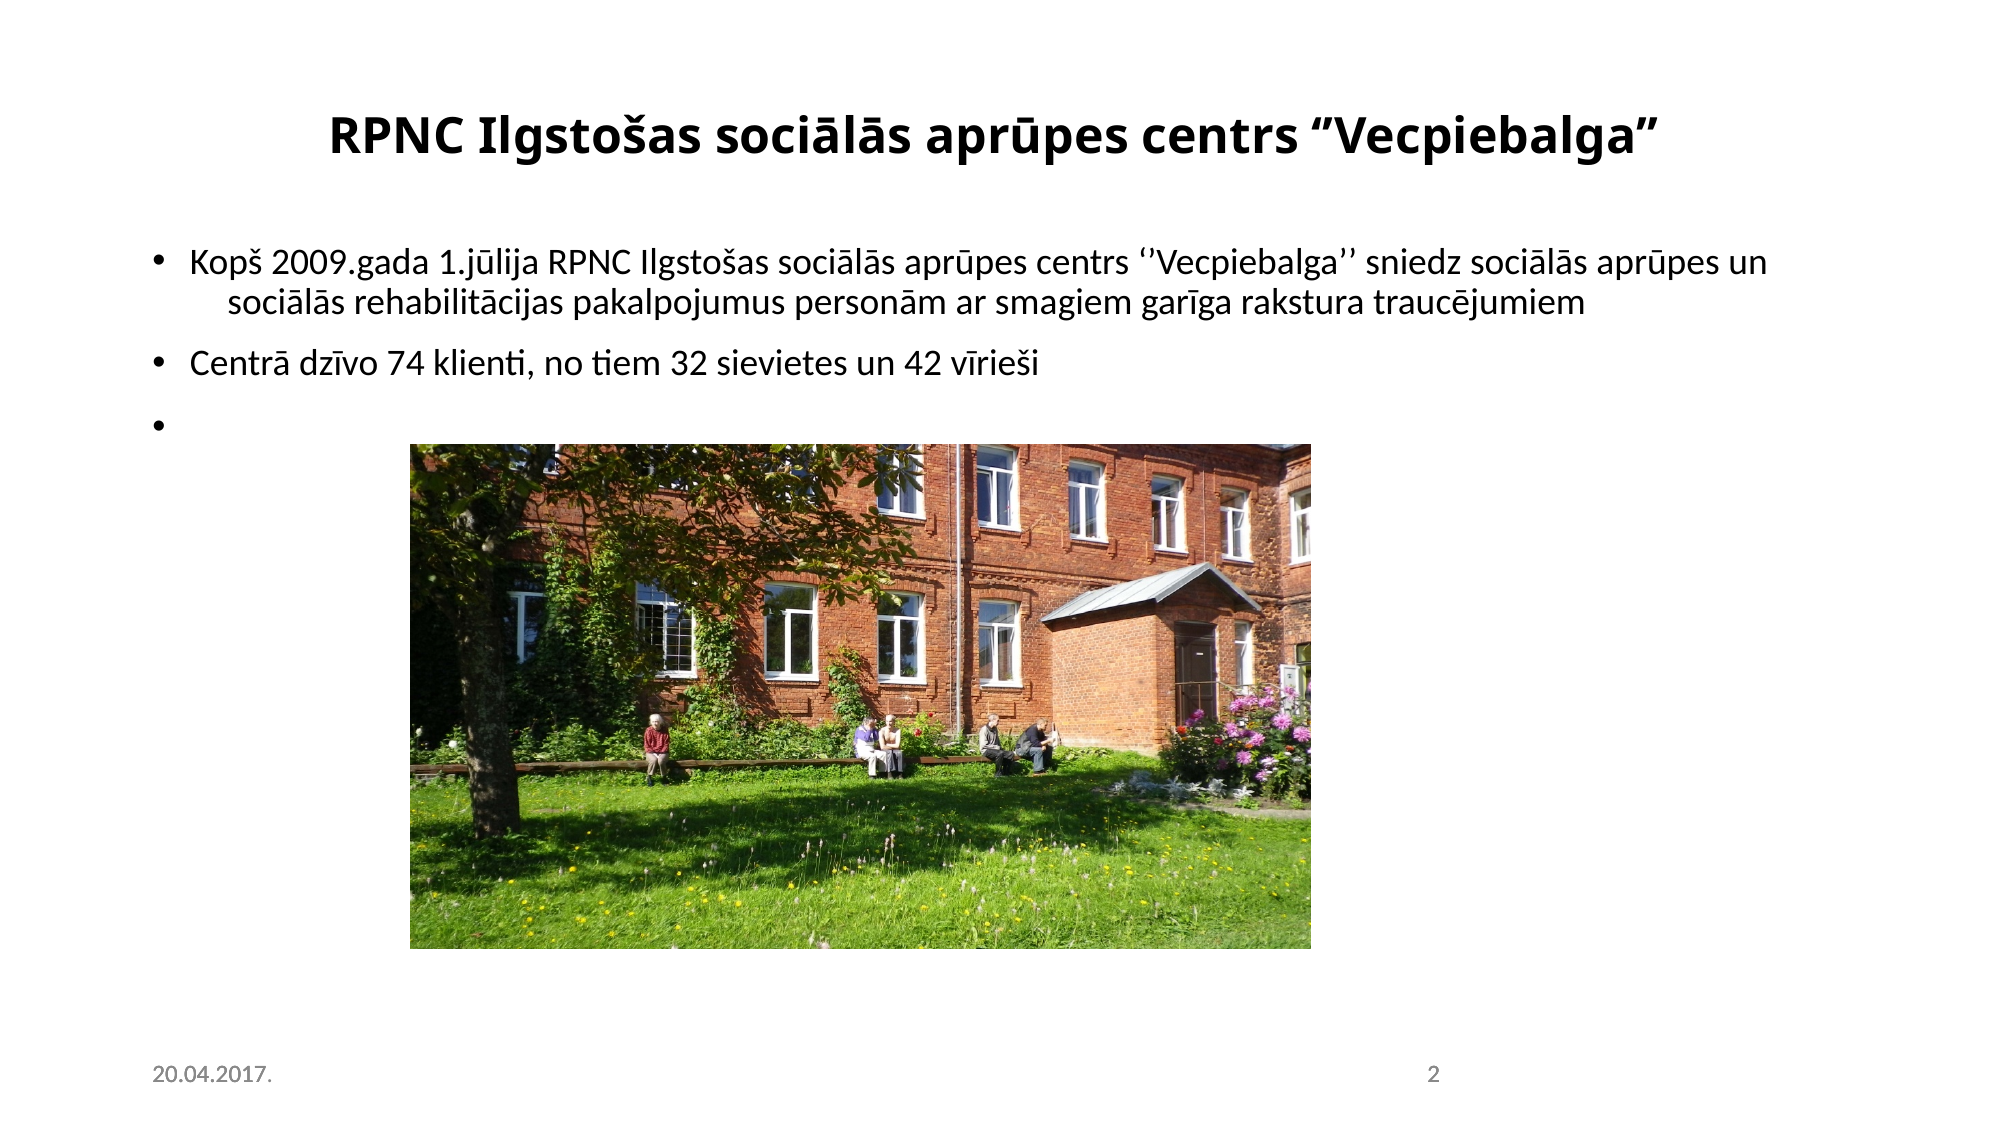

# RPNC Ilgstošas sociālās aprūpes centrs ‘’Vecpiebalga’’
Kopš 2009.gada 1.jūlija RPNC Ilgstošas sociālās aprūpes centrs ‘’Vecpiebalga’’ sniedz sociālās aprūpes un sociālās rehabilitācijas pakalpojumus personām ar smagiem garīga rakstura traucējumiem
Centrā dzīvo 74 klienti, no tiem 32 sievietes un 42 vīrieši
20.04.2017.
20.04.2017
20.04.2017
2
2
2